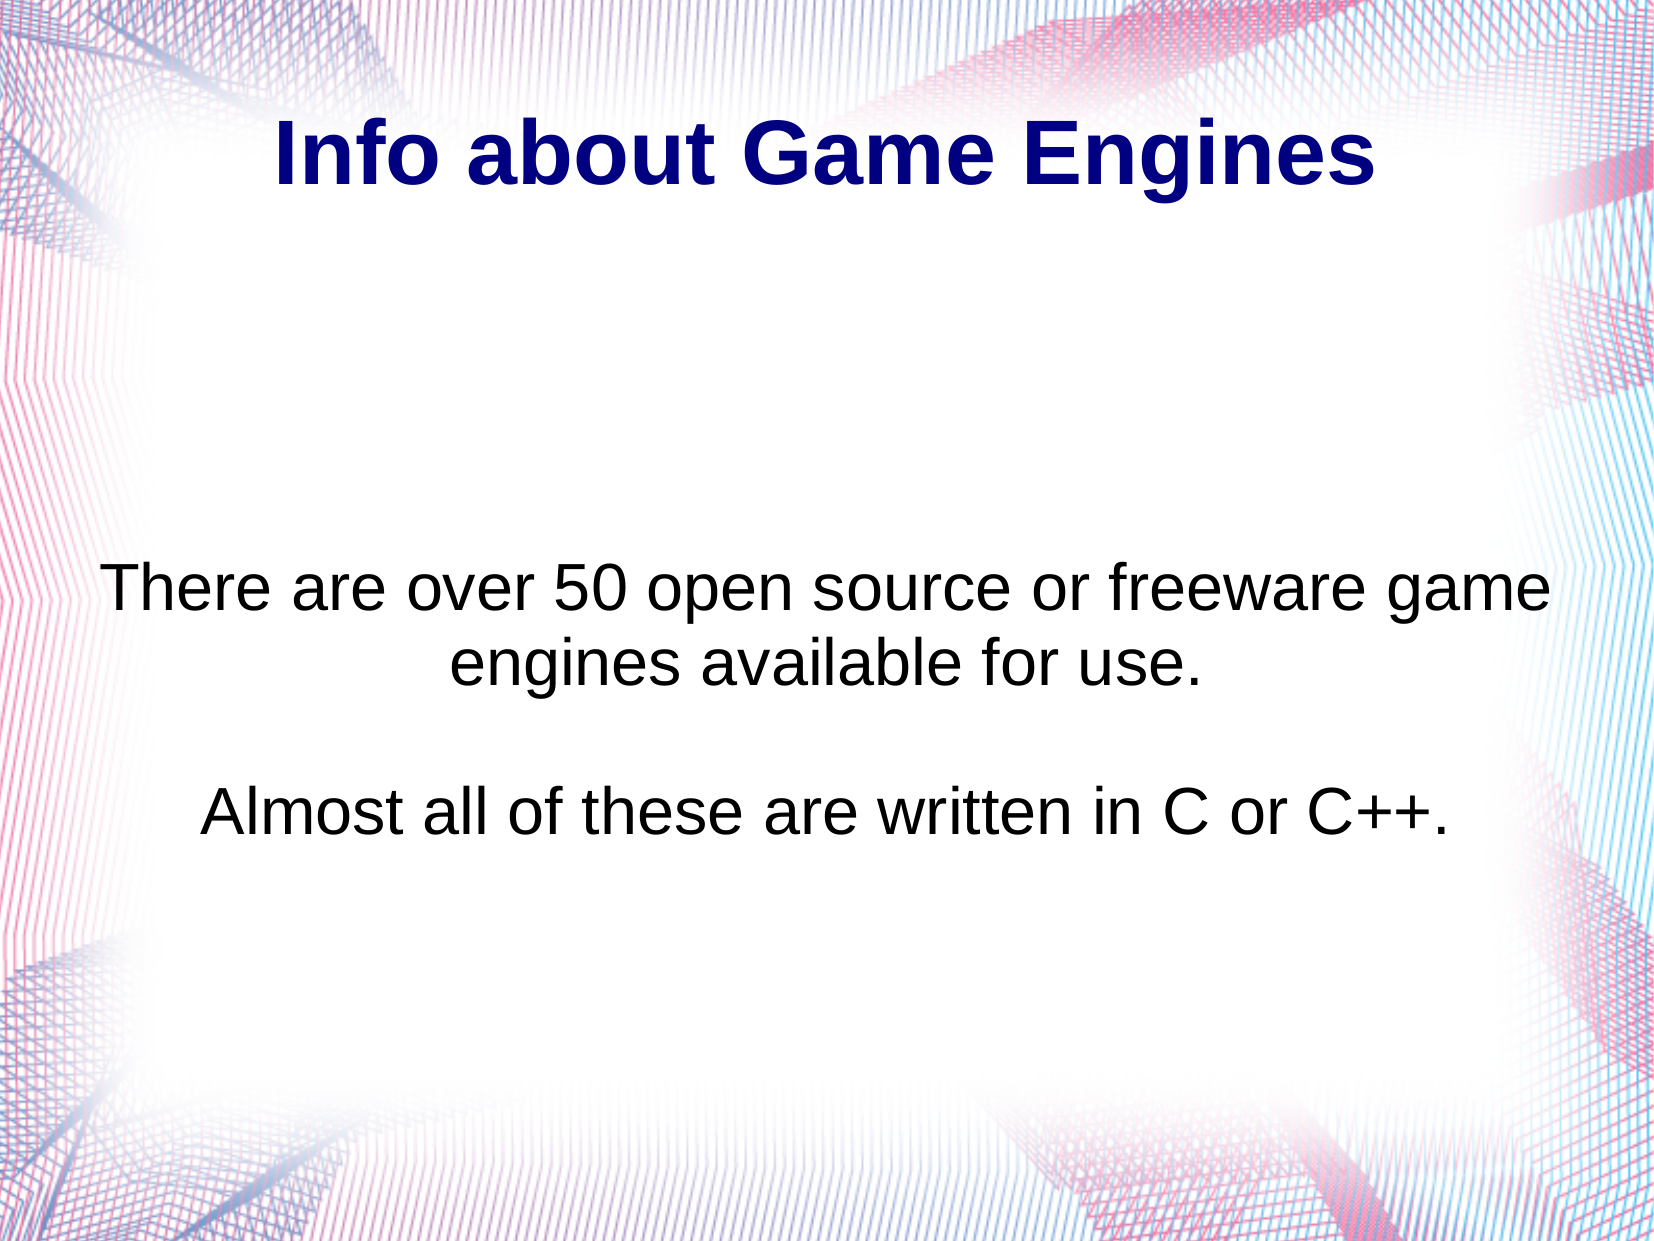

# Info about Game Engines
There are over 50 open source or freeware game engines available for use.
Almost all of these are written in C or C++.